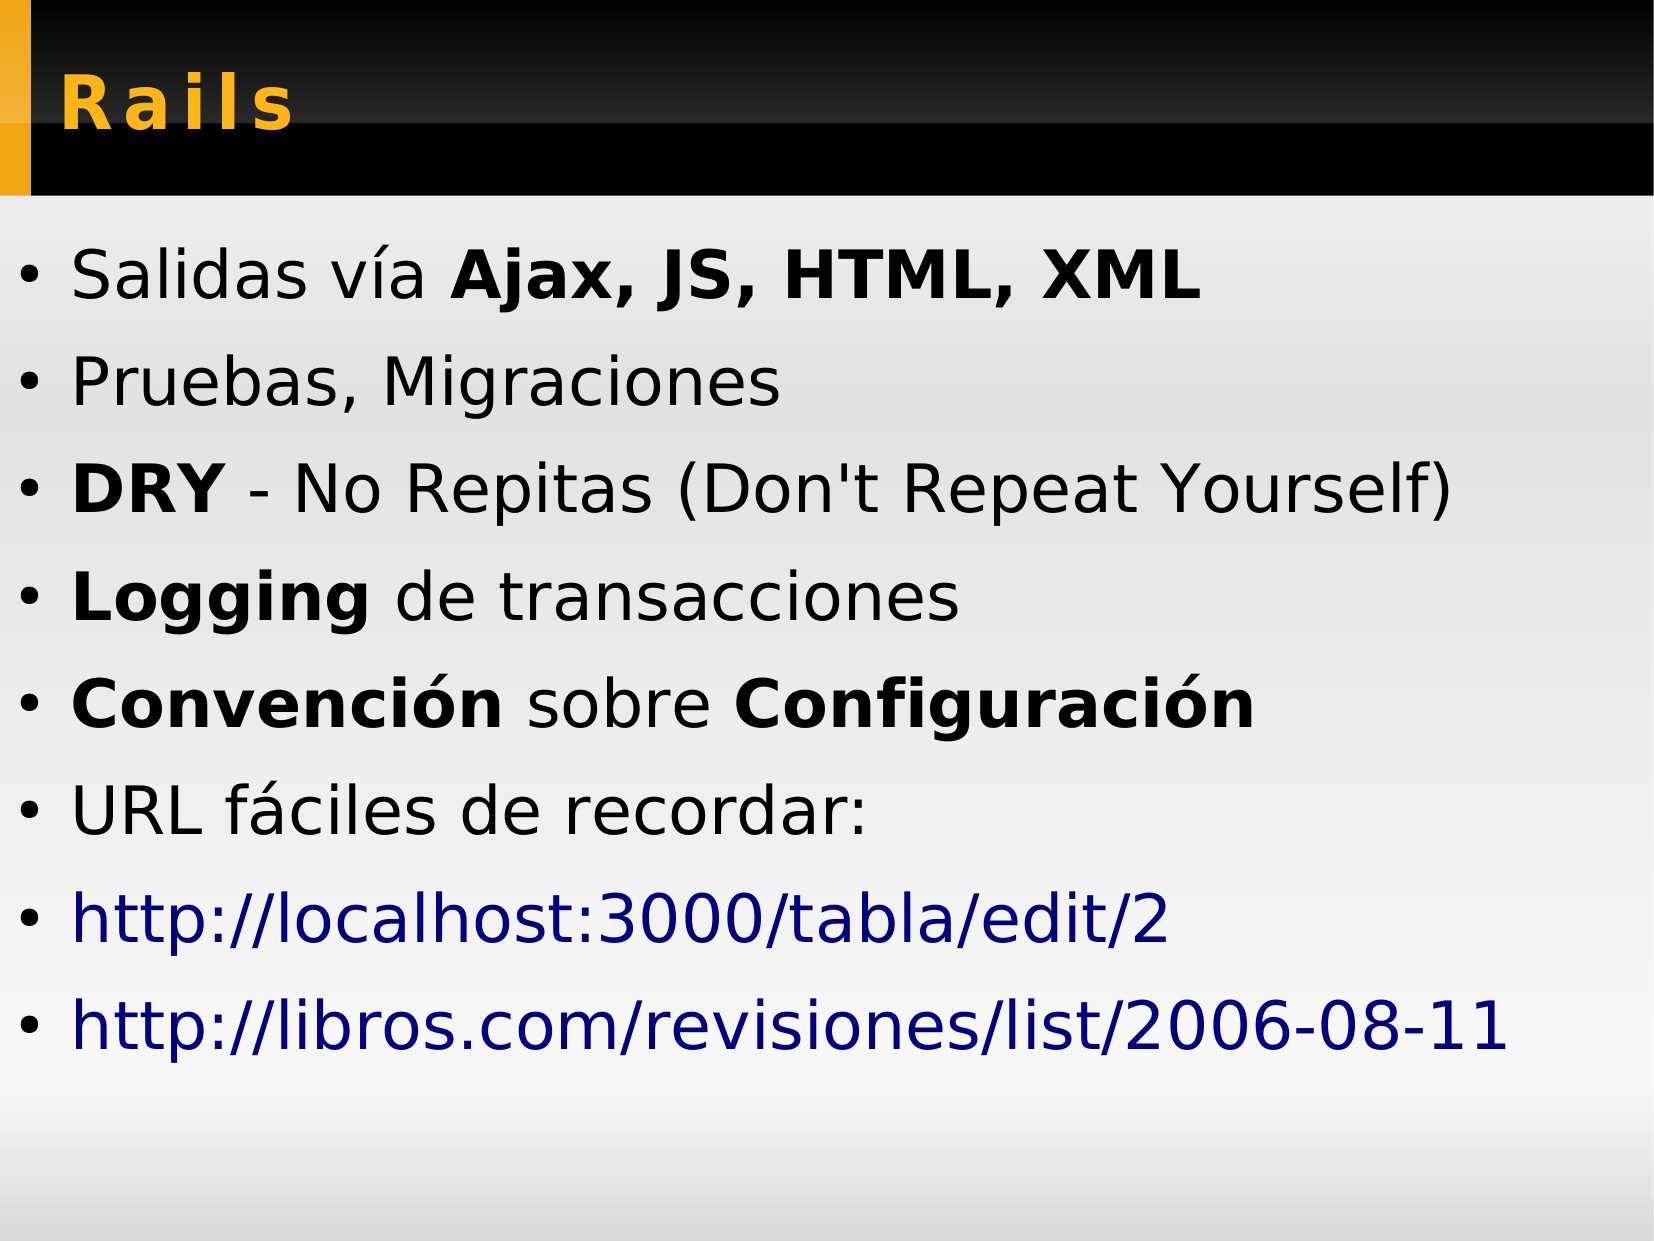

Rails
# Salidas vía Ajax, JS, HTML, XML
Pruebas, Migraciones
DRY - No Repitas (Don't Repeat Yourself)
Logging de transacciones
Convención sobre Configuración
URL fáciles de recordar:
http://localhost:3000/tabla/edit/2
http://libros.com/revisiones/list/2006-08-11